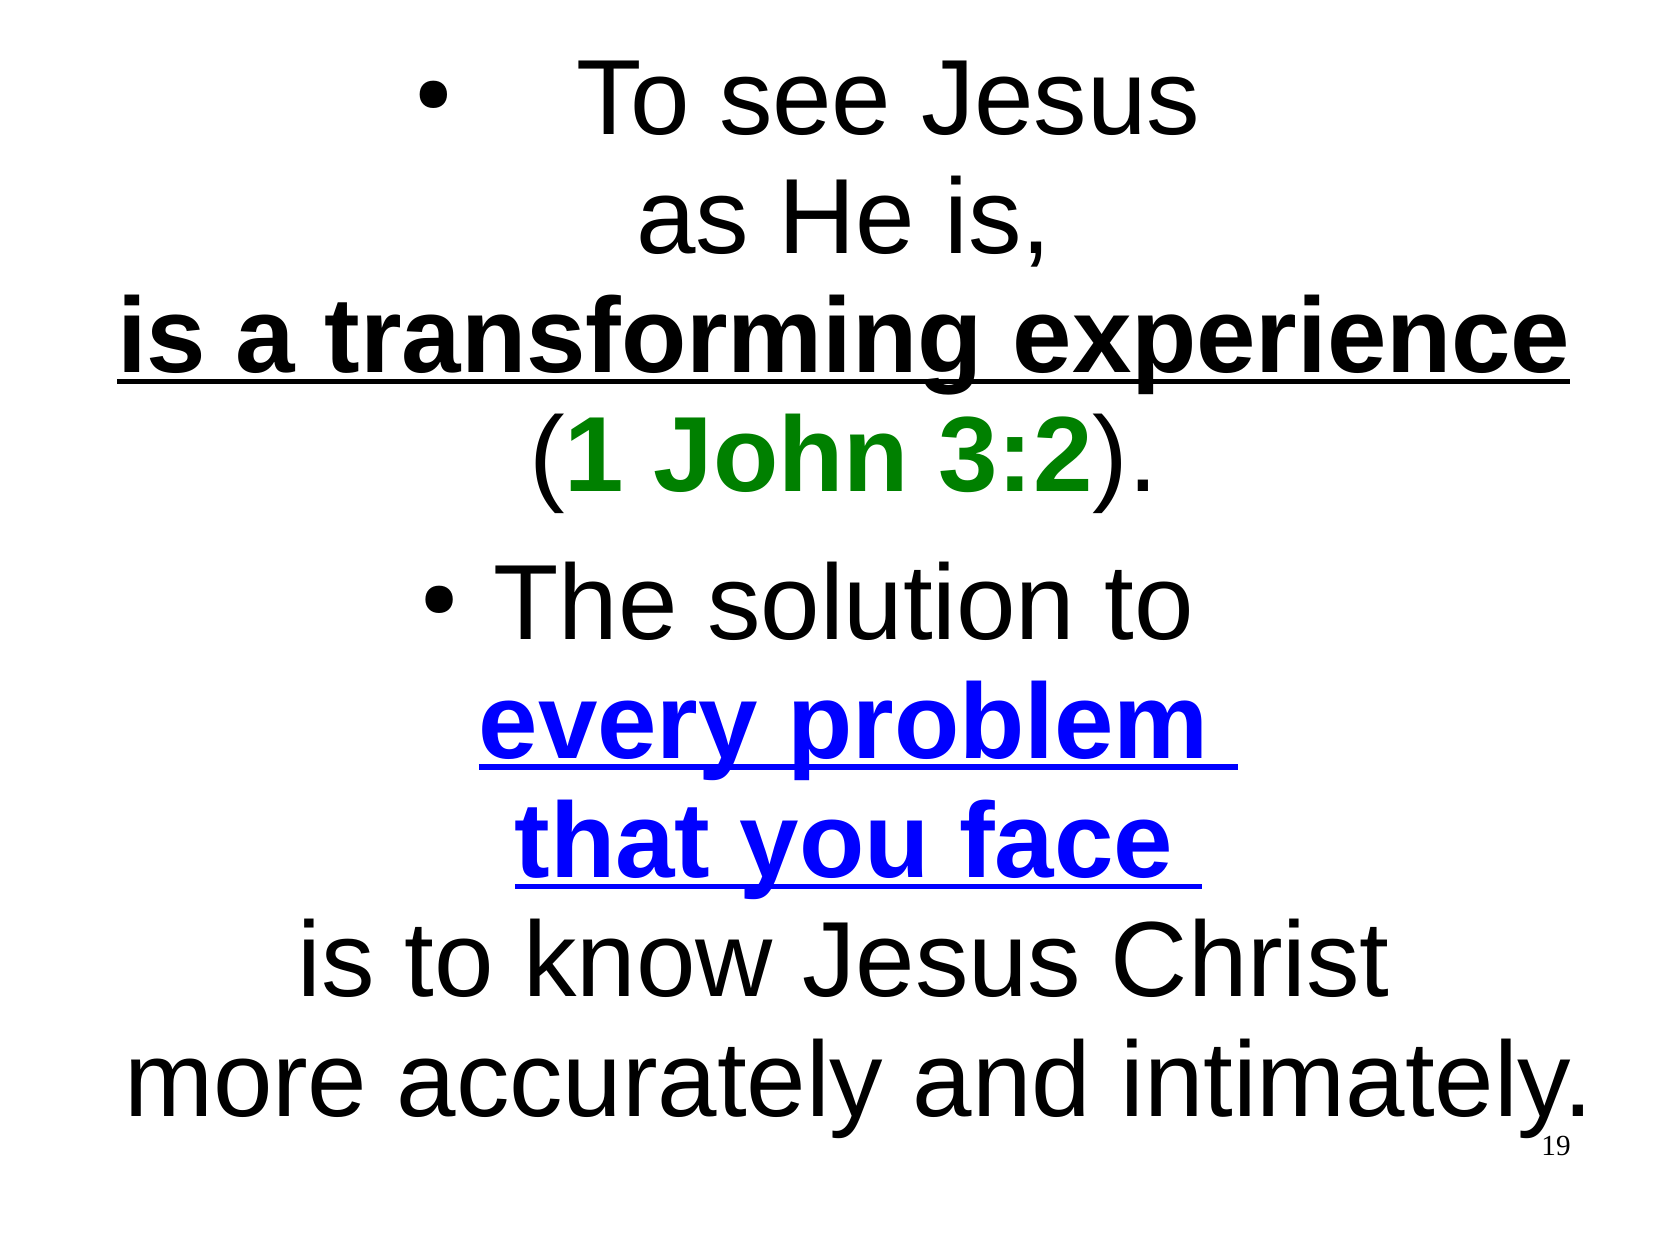

# To see Jesus as He is, is a transforming experience (1 John 3:2).
The solution to
every problem
that you face
is to know Jesus Christ
more accurately and intimately.
19